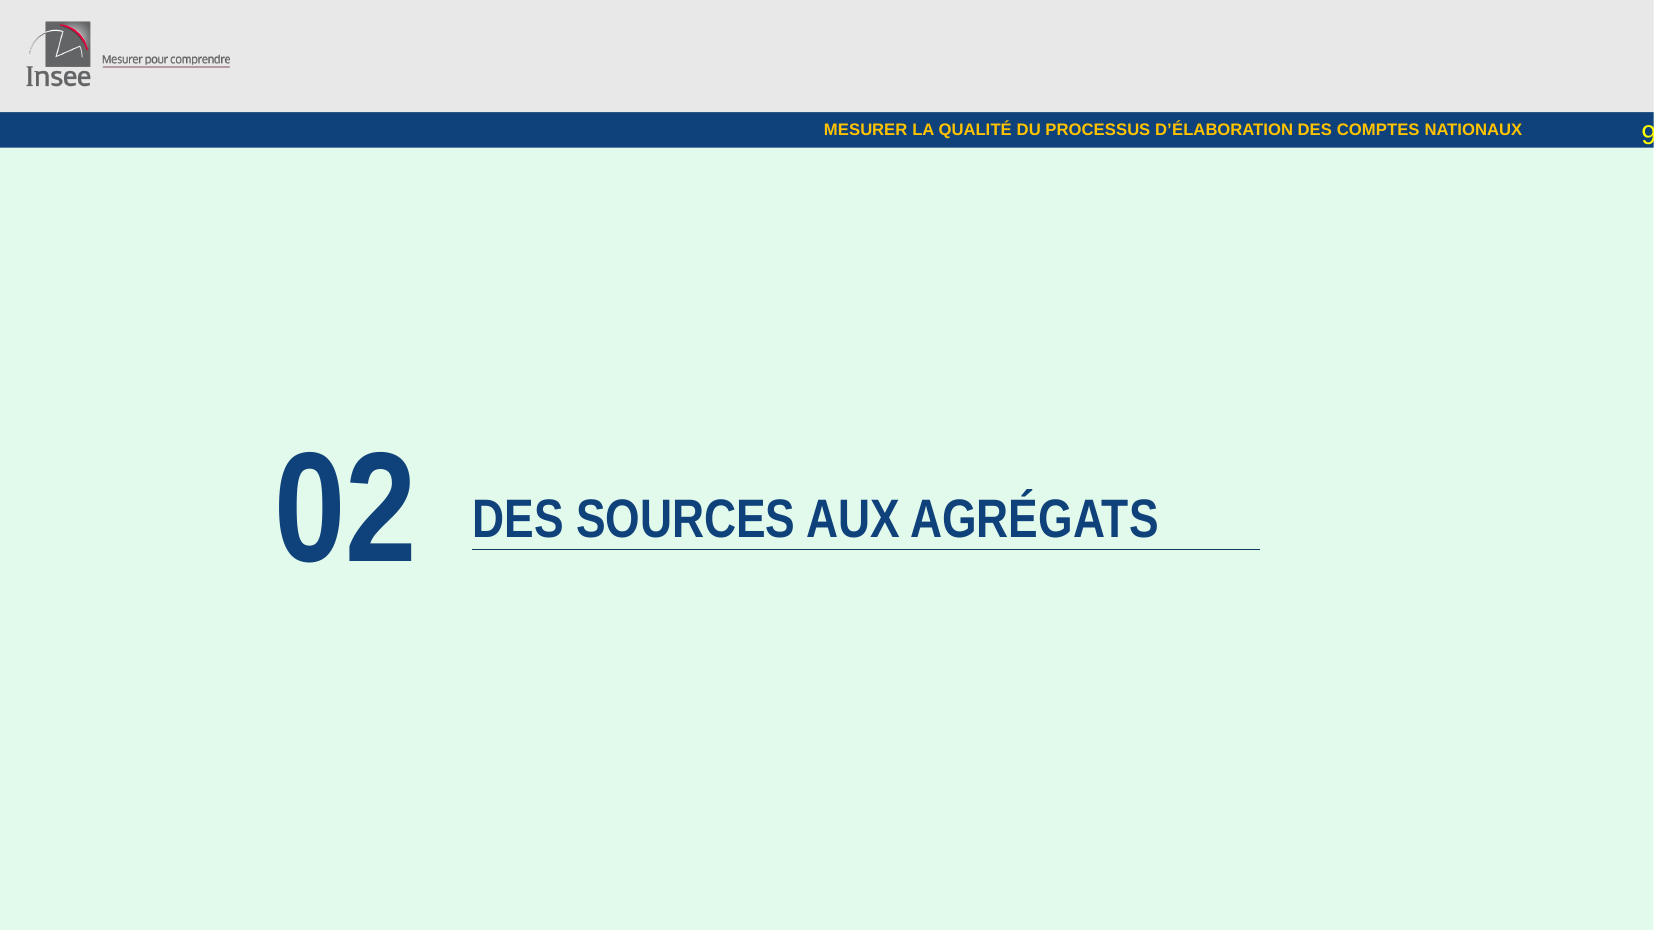

Indiquez le nom de la partie dans Insertion / En tête et pied de page
02
# Des sources aux agrégats